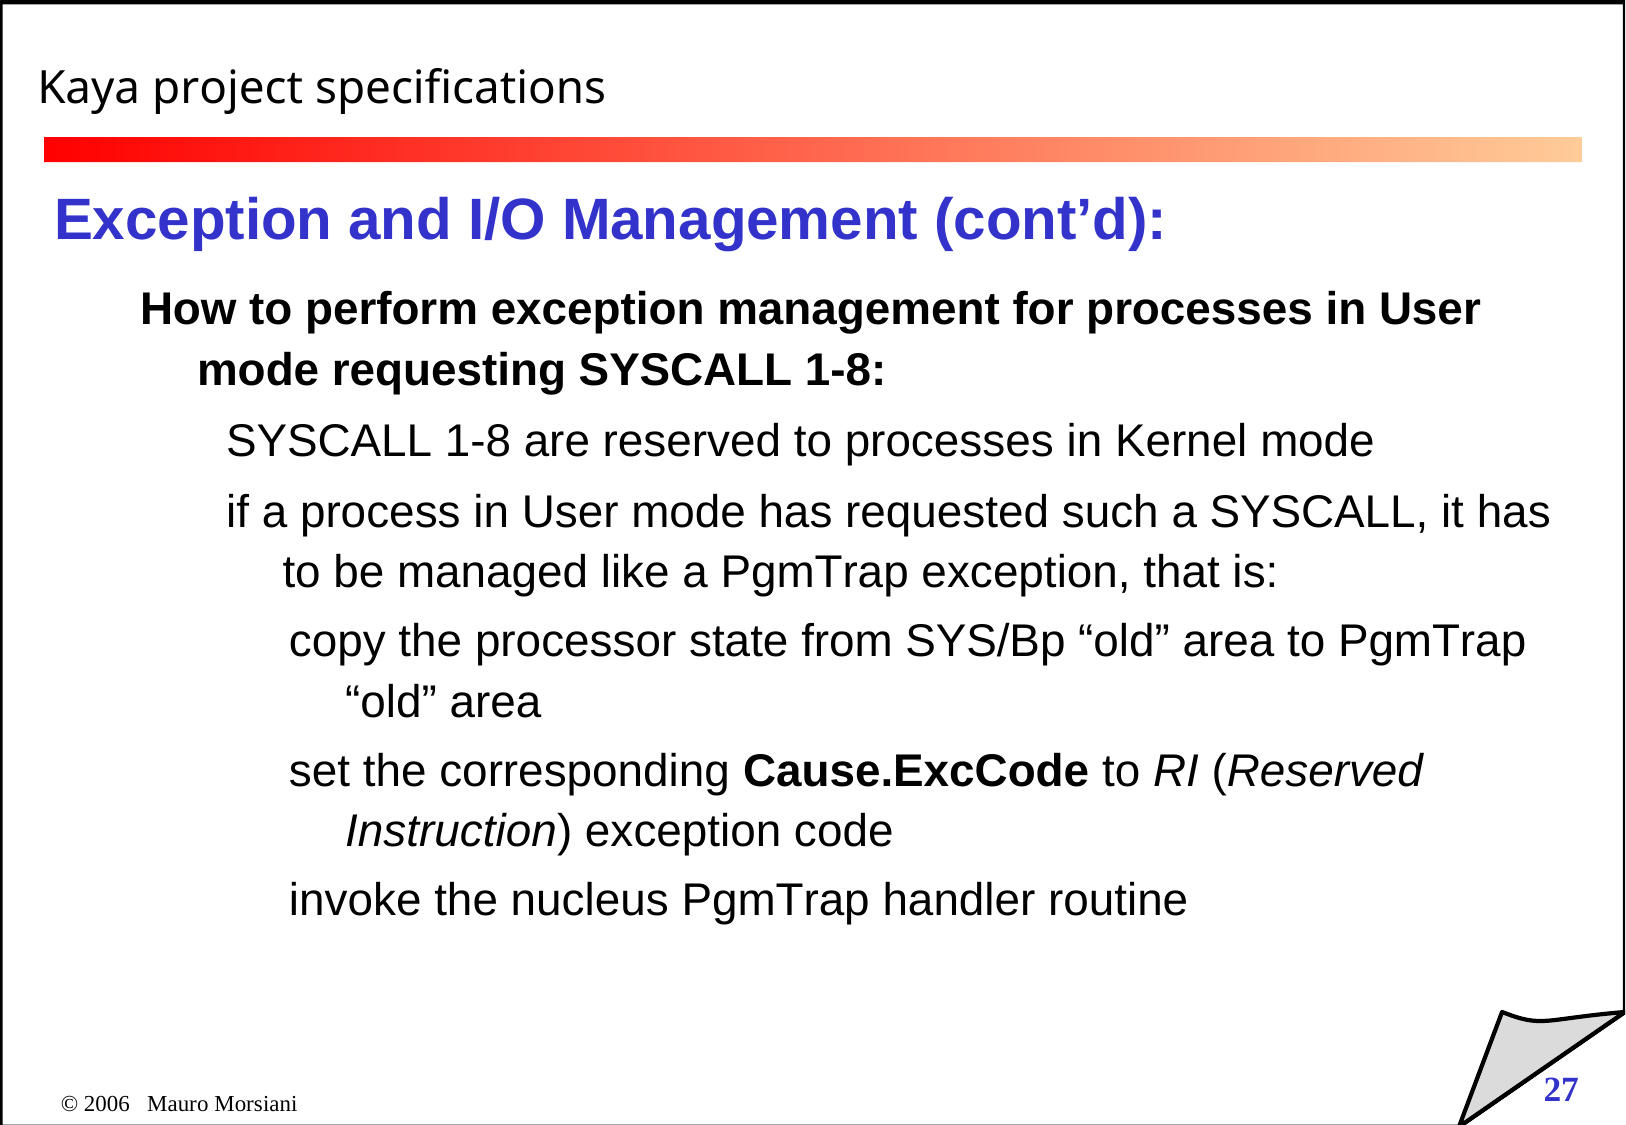

# Kaya project specifications
Exception and I/O Management (cont’d):
How to perform exception management for processes in User mode requesting SYSCALL 1-8:
SYSCALL 1-8 are reserved to processes in Kernel mode
if a process in User mode has requested such a SYSCALL, it has to be managed like a PgmTrap exception, that is:
copy the processor state from SYS/Bp “old” area to PgmTrap “old” area
set the corresponding Cause.ExcCode to RI (Reserved Instruction) exception code
invoke the nucleus PgmTrap handler routine